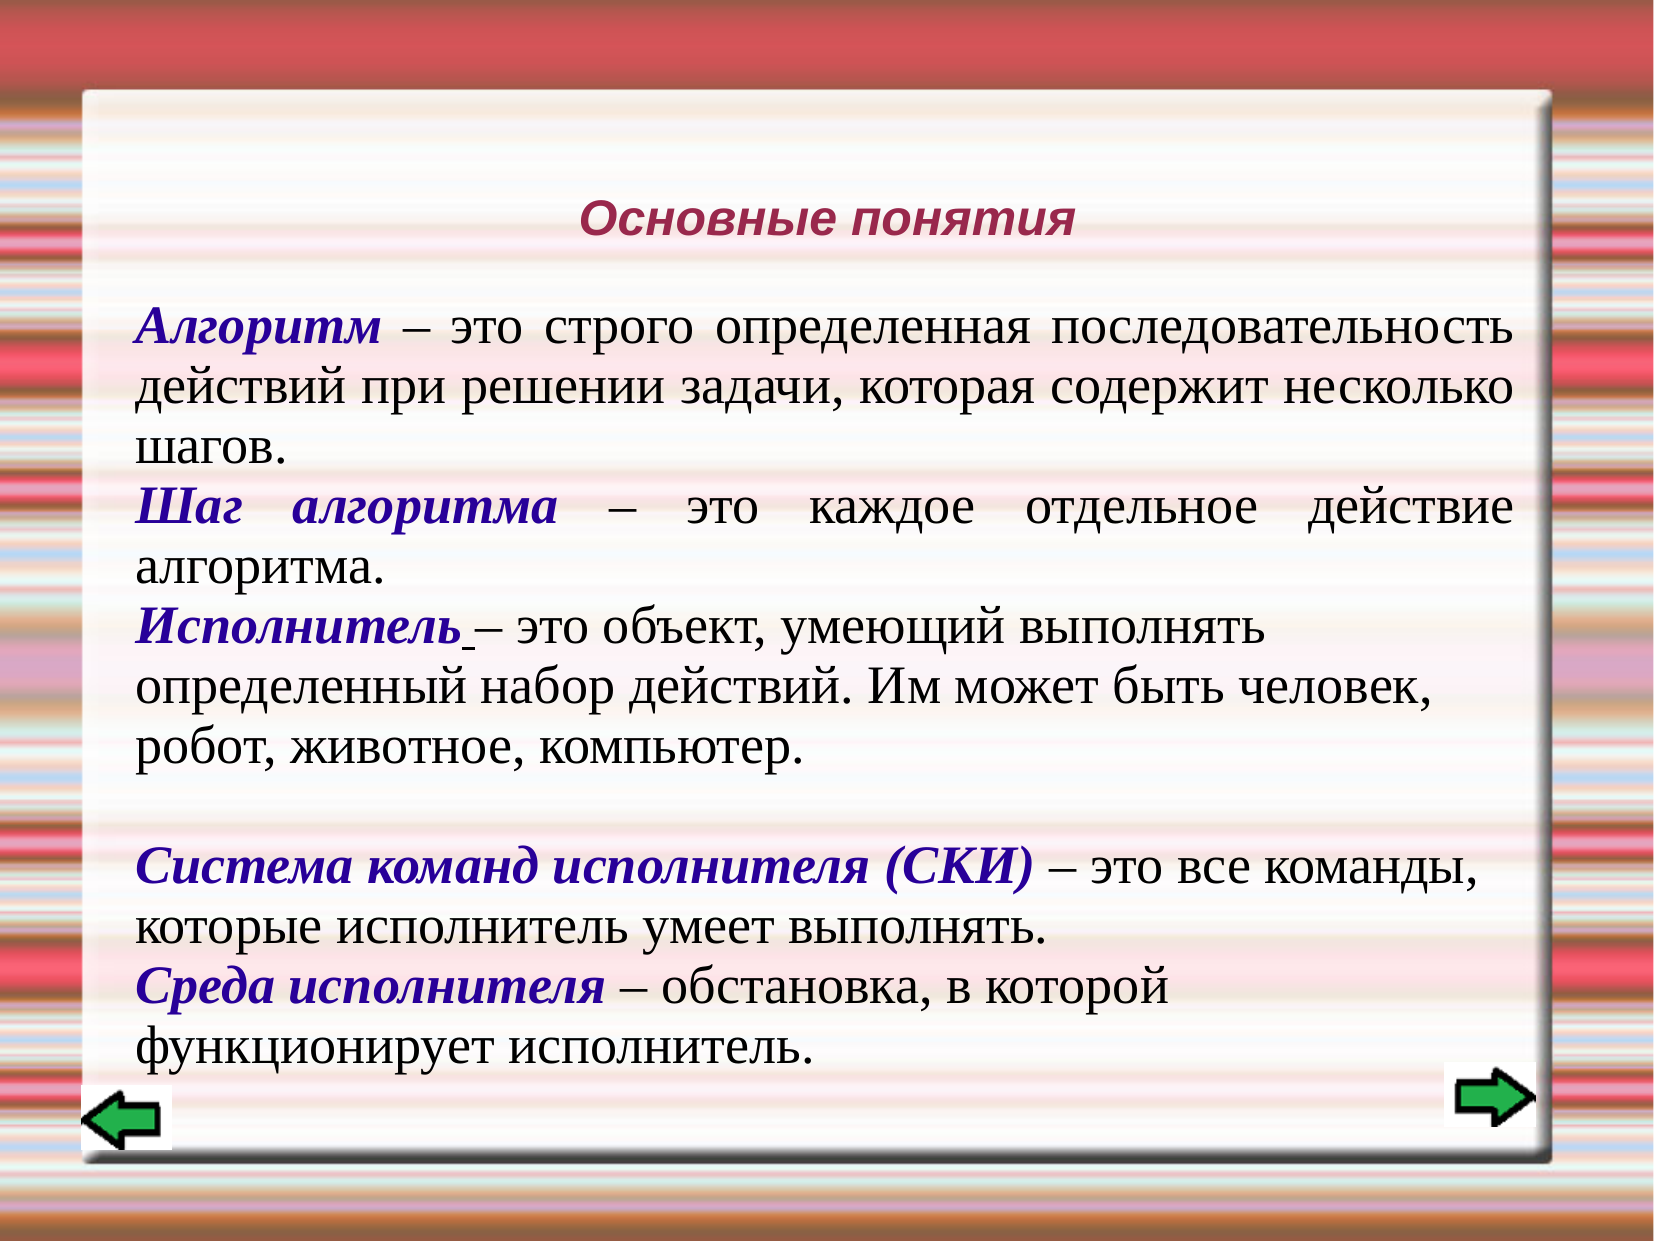

# Основные понятия
Алгоритм – это строго определенная последовательность действий при решении задачи, которая содержит несколько шагов.
Шаг алгоритма – это каждое отдельное действие алгоритма.
Исполнитель – это объект, умеющий выполнять определенный набор действий. Им может быть человек, робот, животное, компьютер.
Система команд исполнителя (СКИ) – это все команды, которые исполнитель умеет выполнять.
Среда исполнителя – обстановка, в которой функционирует исполнитель.